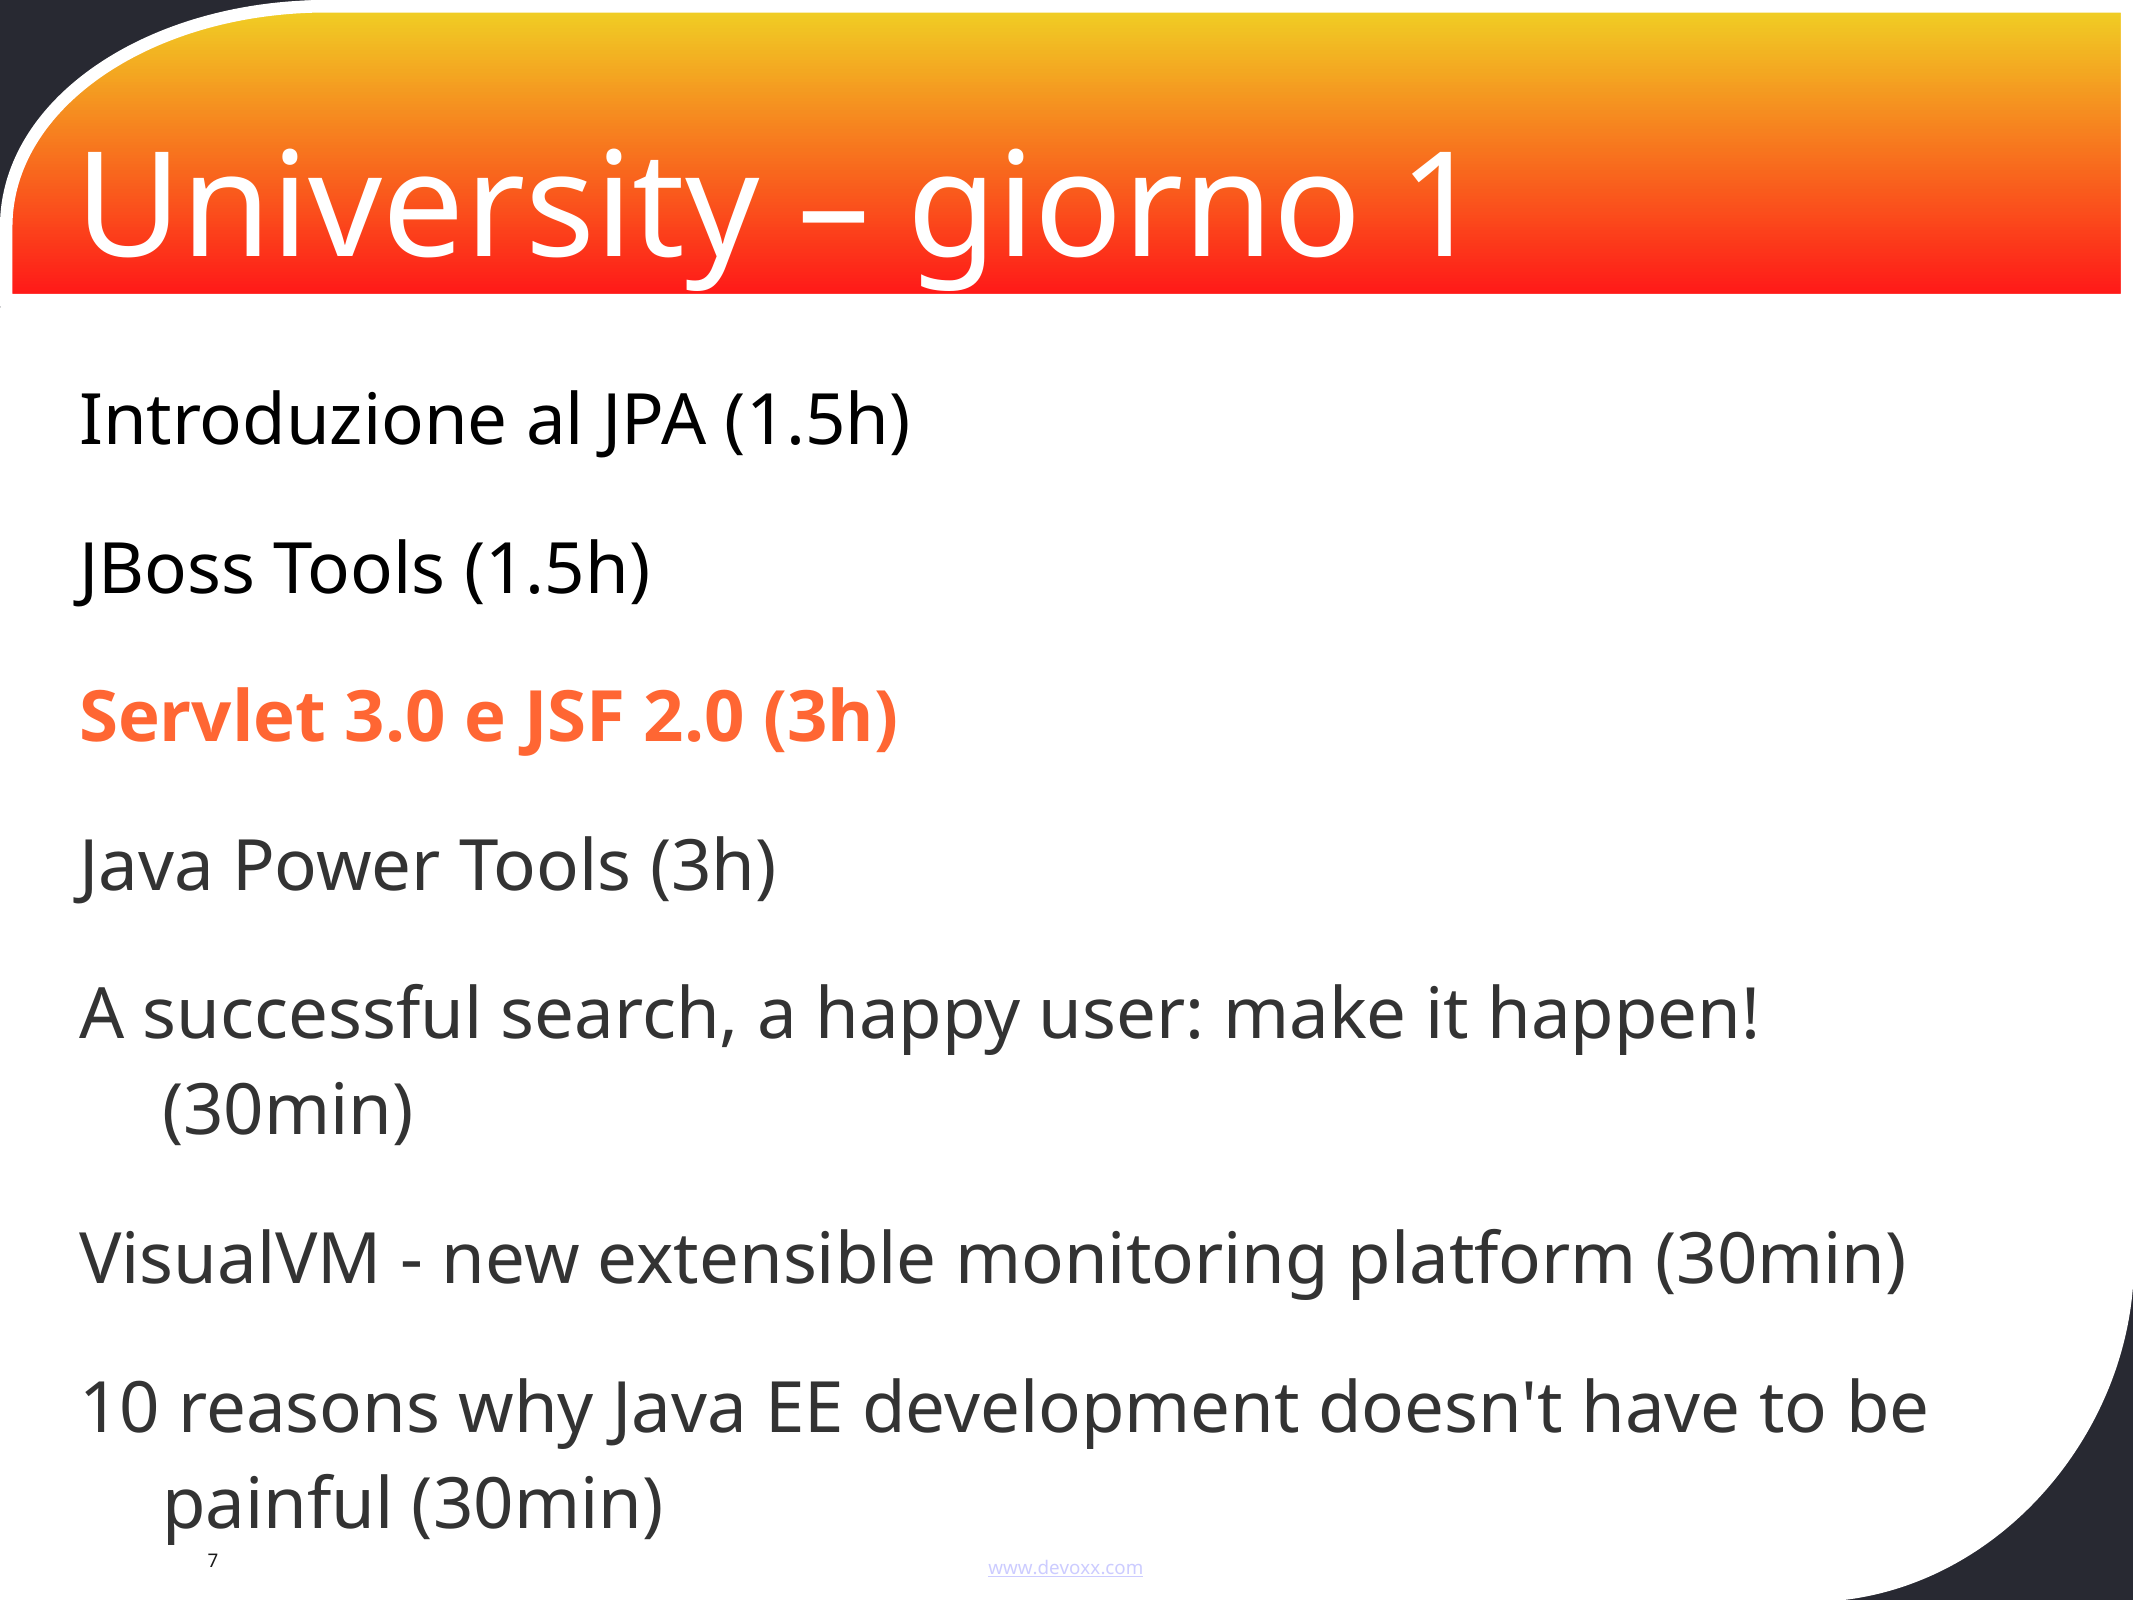

University – giorno 1
# Introduzione al JPA (1.5h)‏
JBoss Tools (1.5h)‏
Servlet 3.0 e JSF 2.0 (3h)‏
Java Power Tools (3h)‏
A successful search, a happy user: make it happen! (30min)‏
VisualVM - new extensible monitoring platform (30min)‏
10 reasons why Java EE development doesn't have to be painful (30min)‏
7